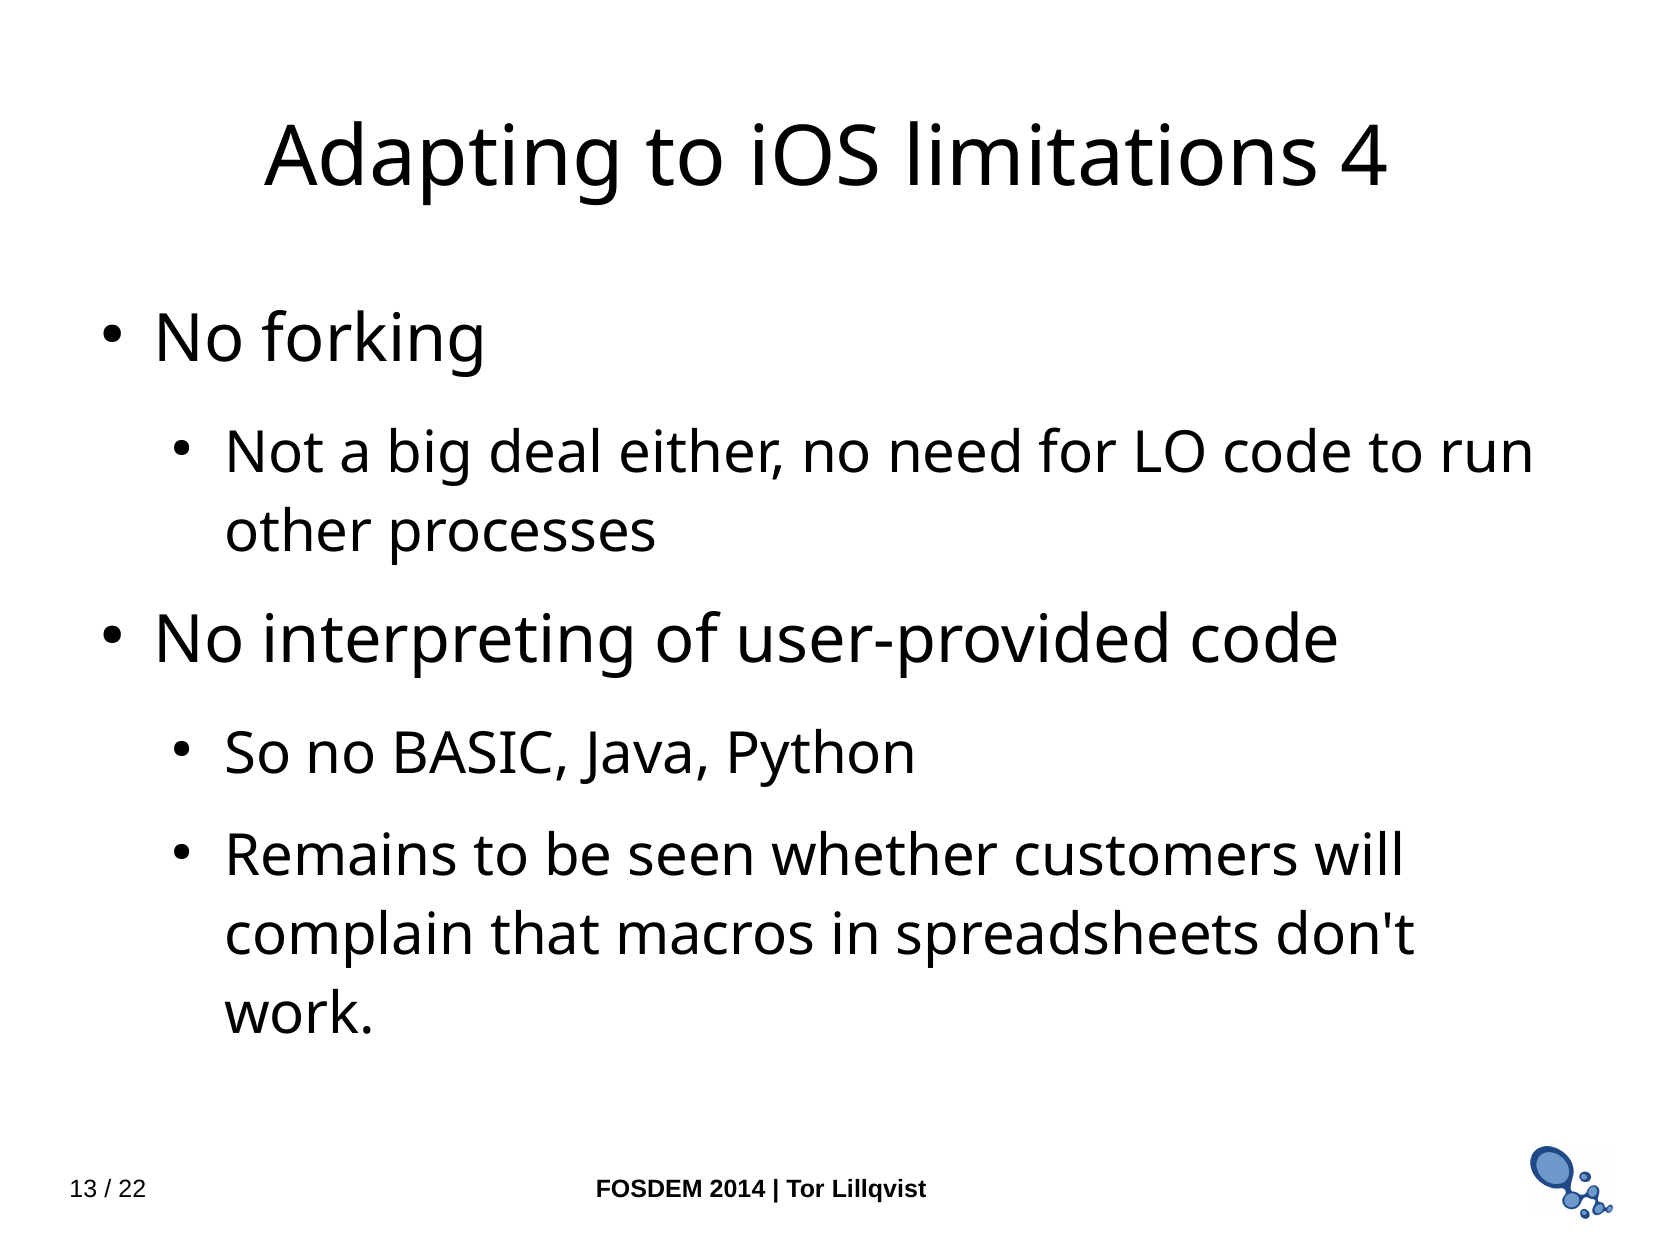

# Adapting to iOS limitations 4
No forking
Not a big deal either, no need for LO code to run other processes
No interpreting of user-provided code
So no BASIC, Java, Python
Remains to be seen whether customers will complain that macros in spreadsheets don't work.